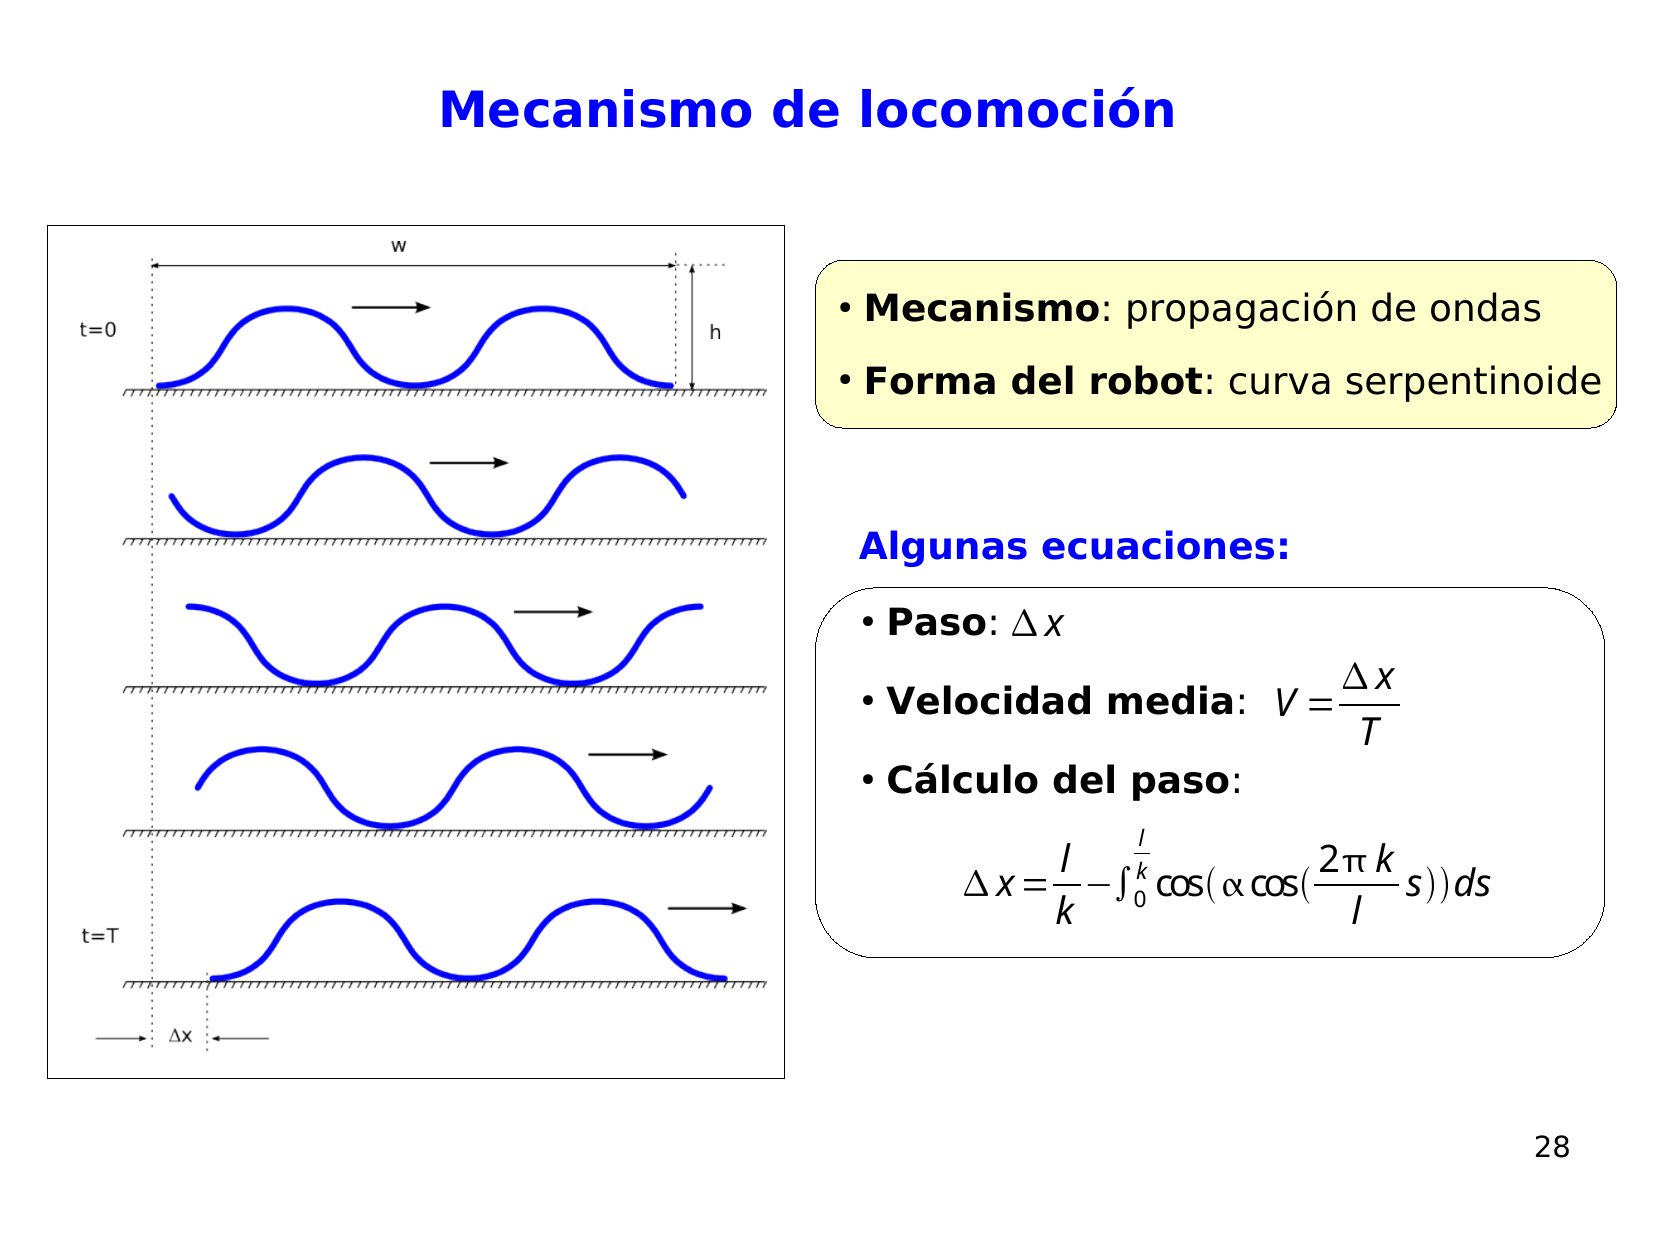

Mecanismo de locomoción
 Mecanismo: propagación de ondas
 Forma del robot: curva serpentinoide
 Algunas ecuaciones:
 Paso:
 Velocidad media:
 Cálculo del paso:
28